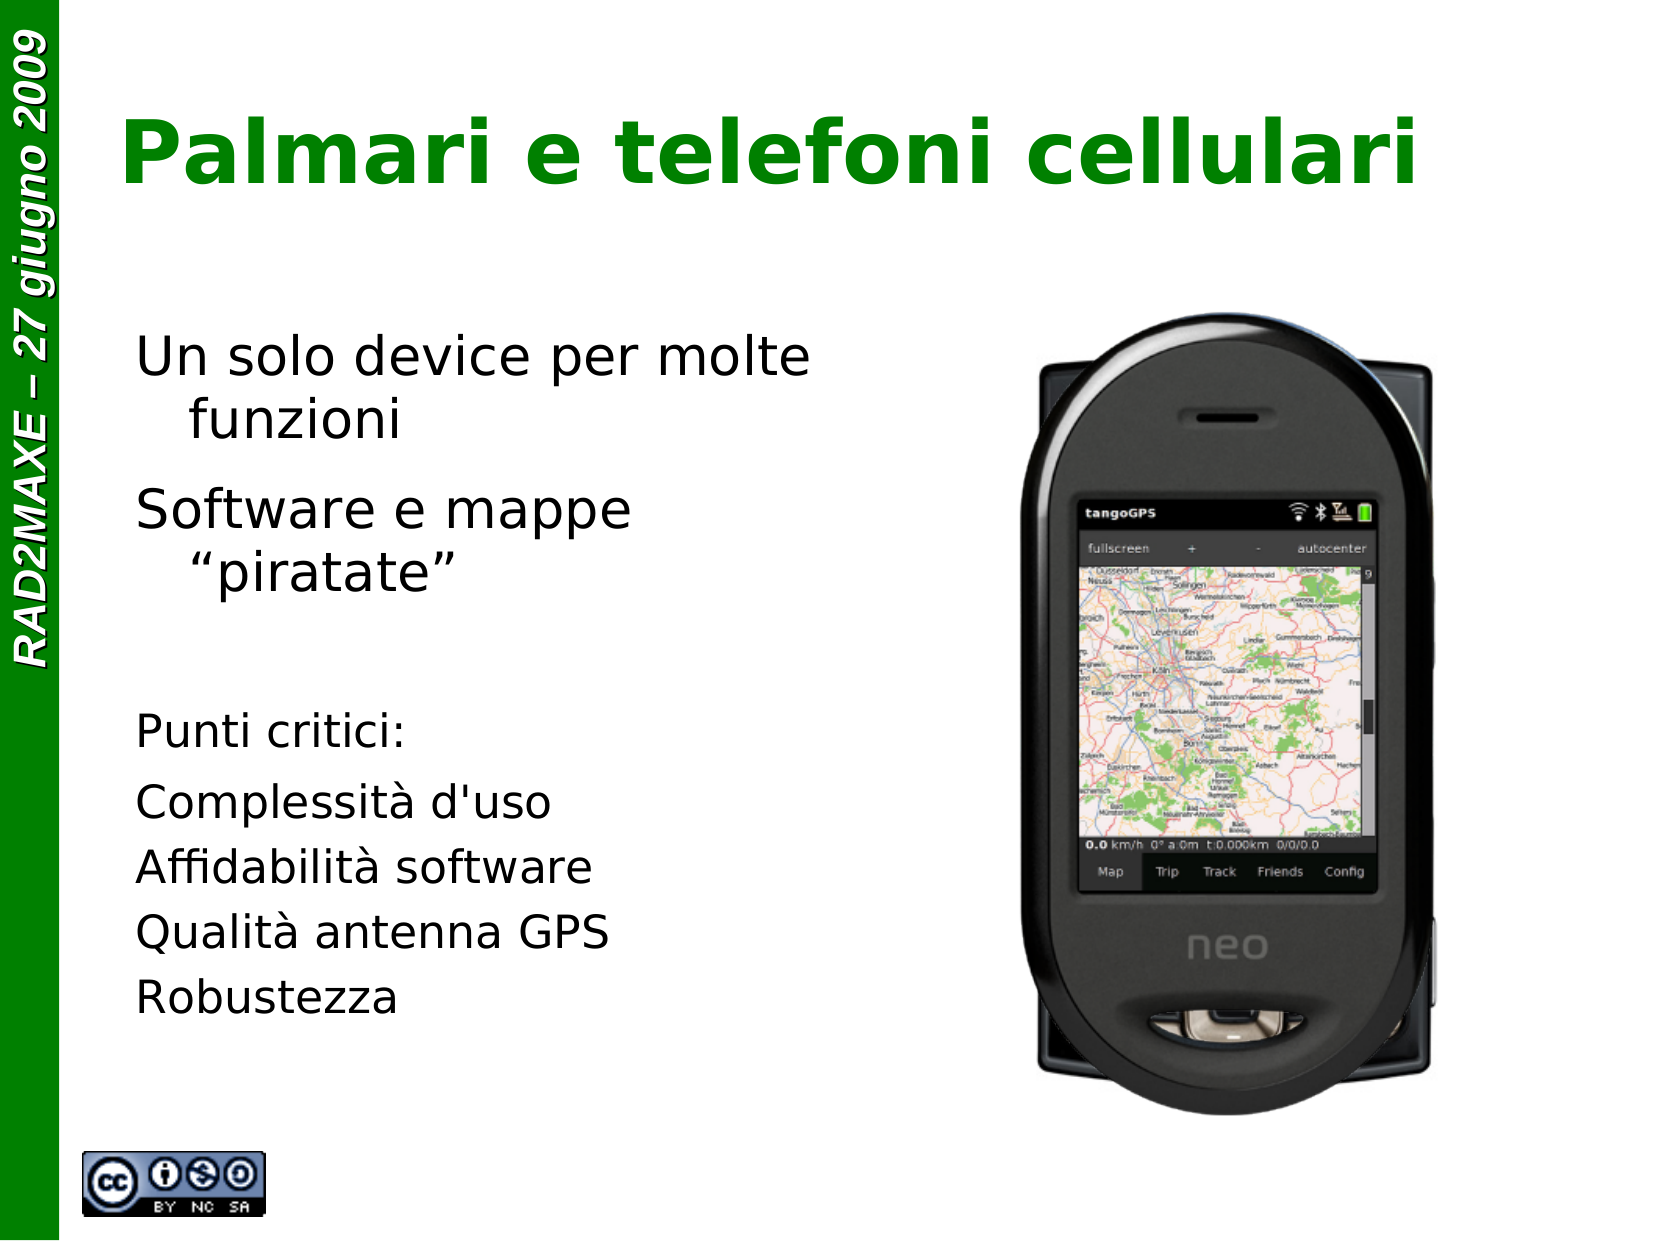

# Palmari e telefoni cellulari
Un solo device per molte
funzioni
Software e mappe
“piratate”
Punti critici:
Complessità d'uso
Affidabilità software
Qualità antenna GPS
Robustezza